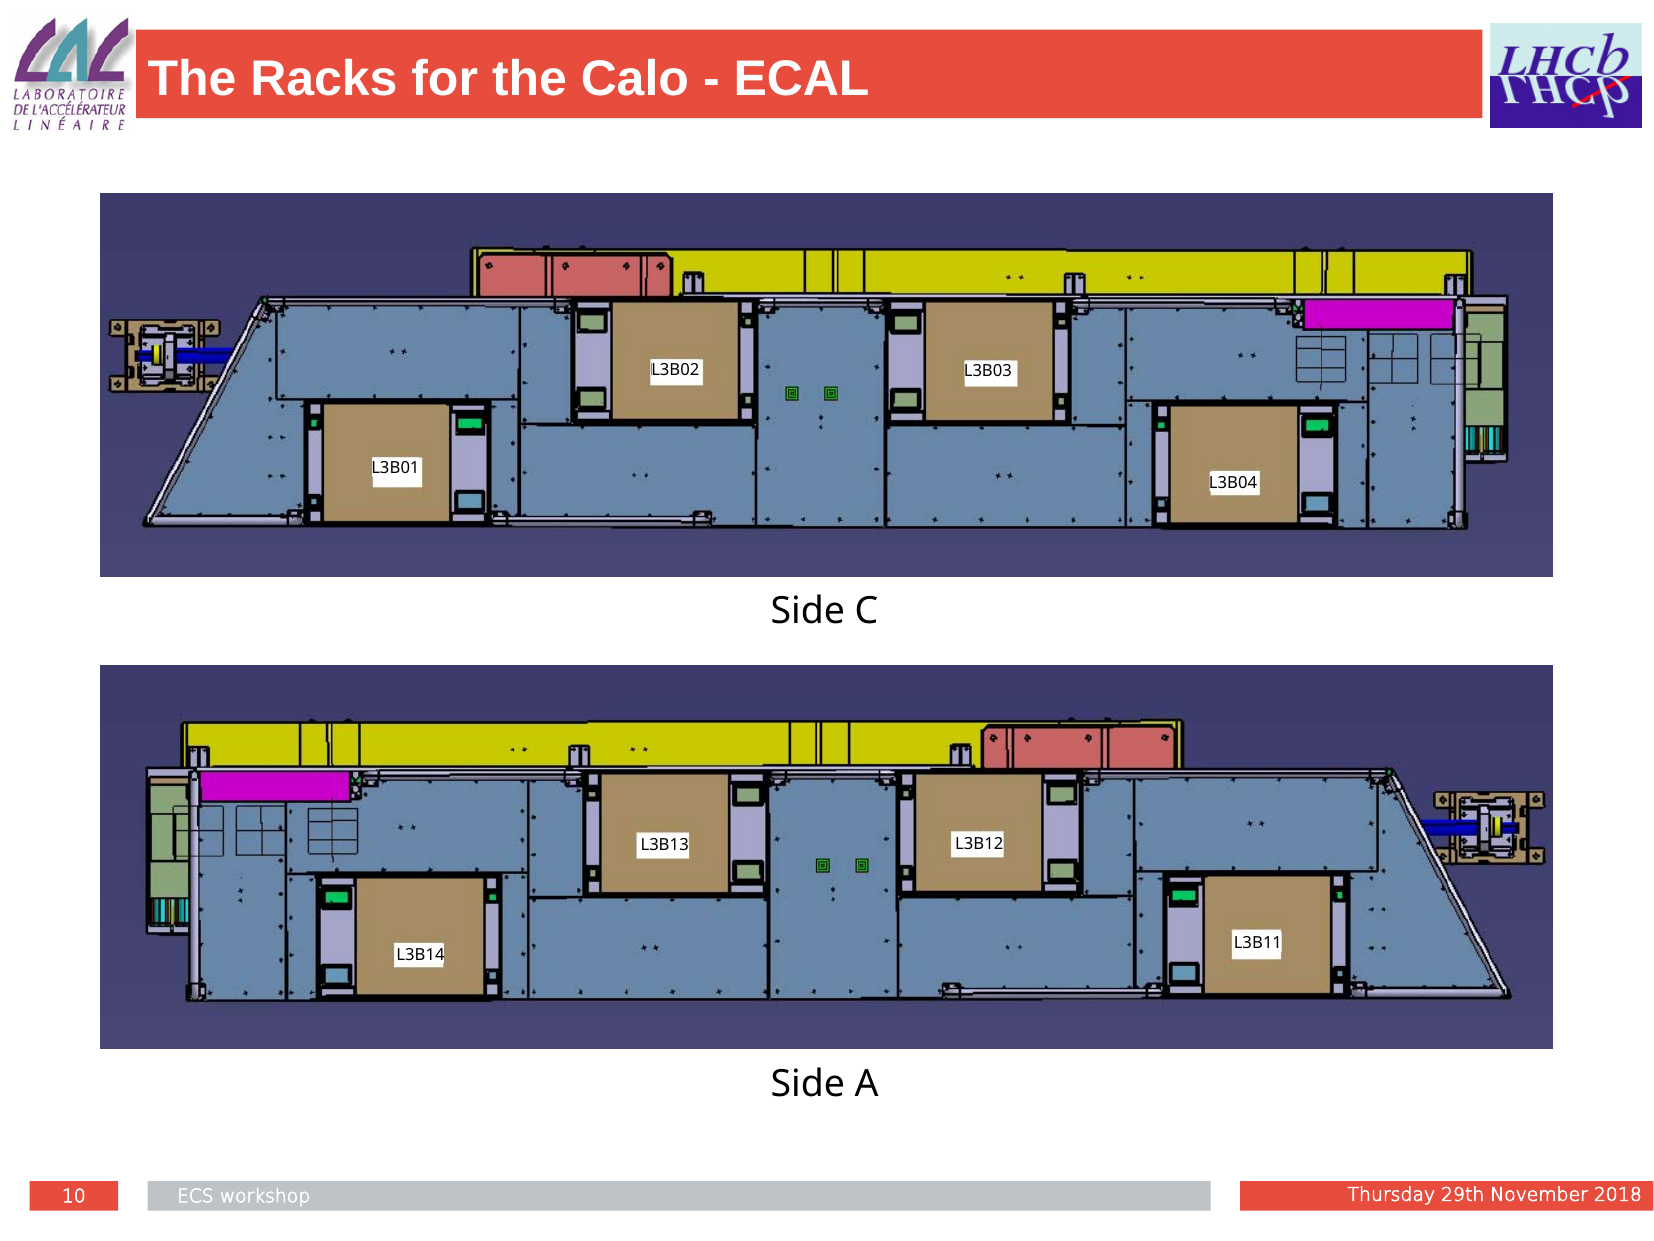

# The Racks for the Calo - ECAL
L3B02
L3B03
L3B01
L3B04
Side C
L3B12
L3B13
L3B11
L3B14
Side A
10
ECS workshop
Thursday 29th November 2018